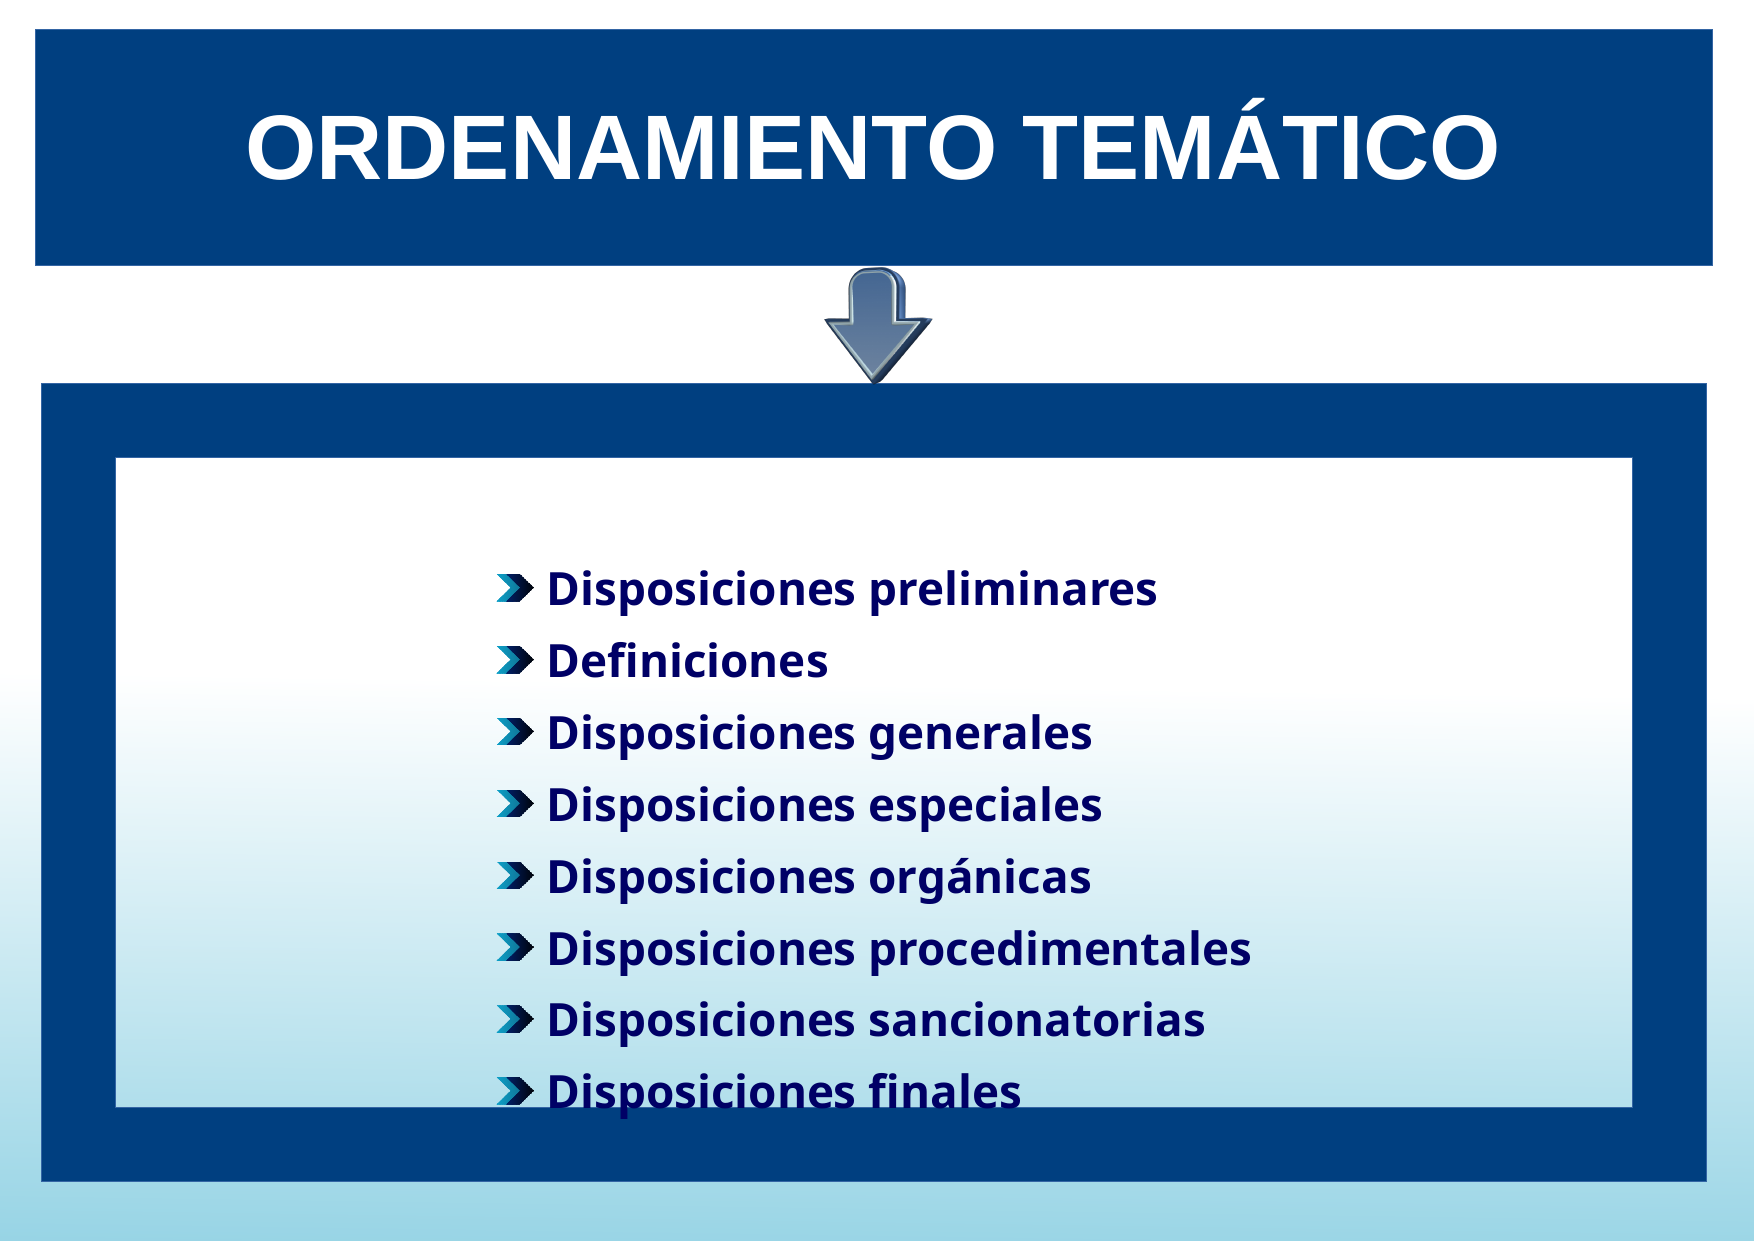

ORDENAMIENTO TEMÁTICO
 Disposiciones preliminares
 Definiciones
 Disposiciones generales
 Disposiciones especiales
 Disposiciones orgánicas
 Disposiciones procedimentales
 Disposiciones sancionatorias
 Disposiciones finales